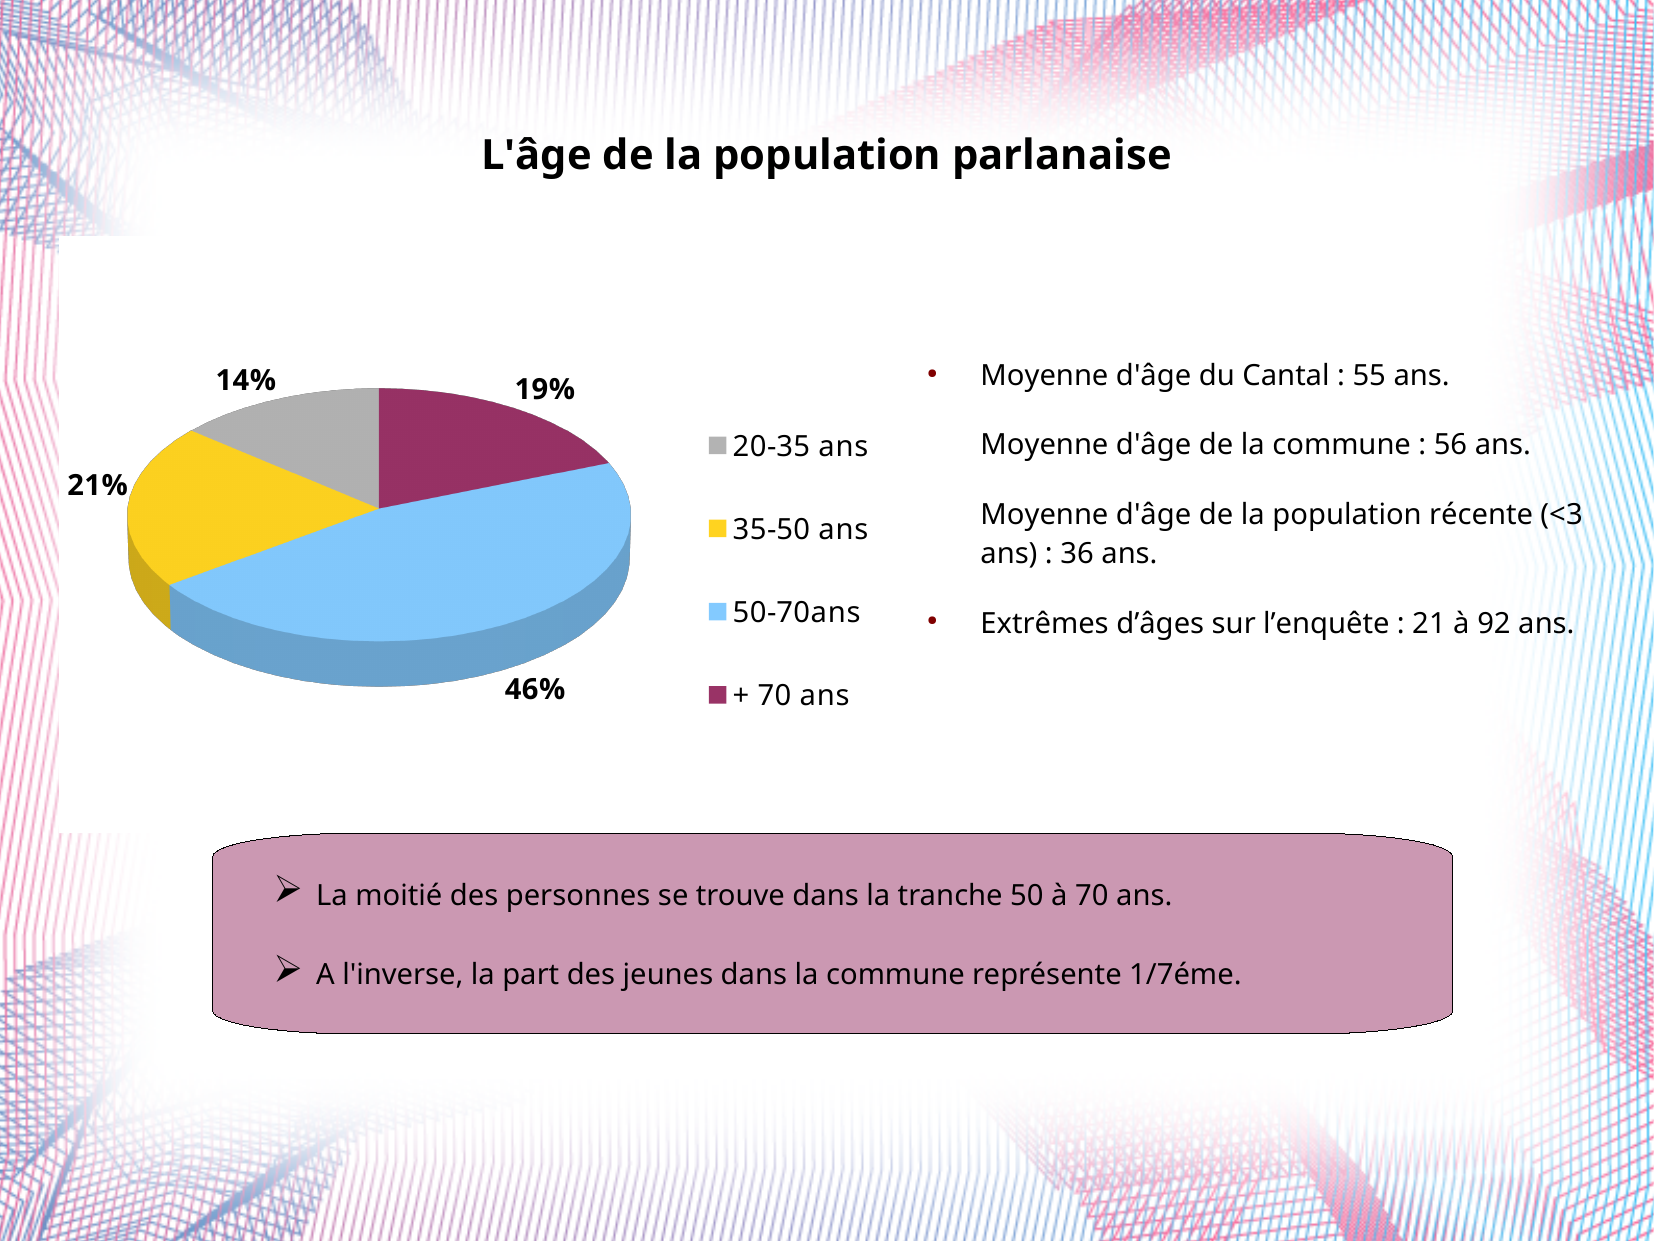

# L'âge de la population parlanaise
[unsupported chart]
Moyenne d'âge du Cantal : 55 ans.
Moyenne d'âge de la commune : 56 ans.
Moyenne d'âge de la population récente (<3 ans) : 36 ans.
Extrêmes d’âges sur l’enquête : 21 à 92 ans.
 La moitié des personnes se trouve dans la tranche 50 à 70 ans.
 A l'inverse, la part des jeunes dans la commune représente 1/7éme.